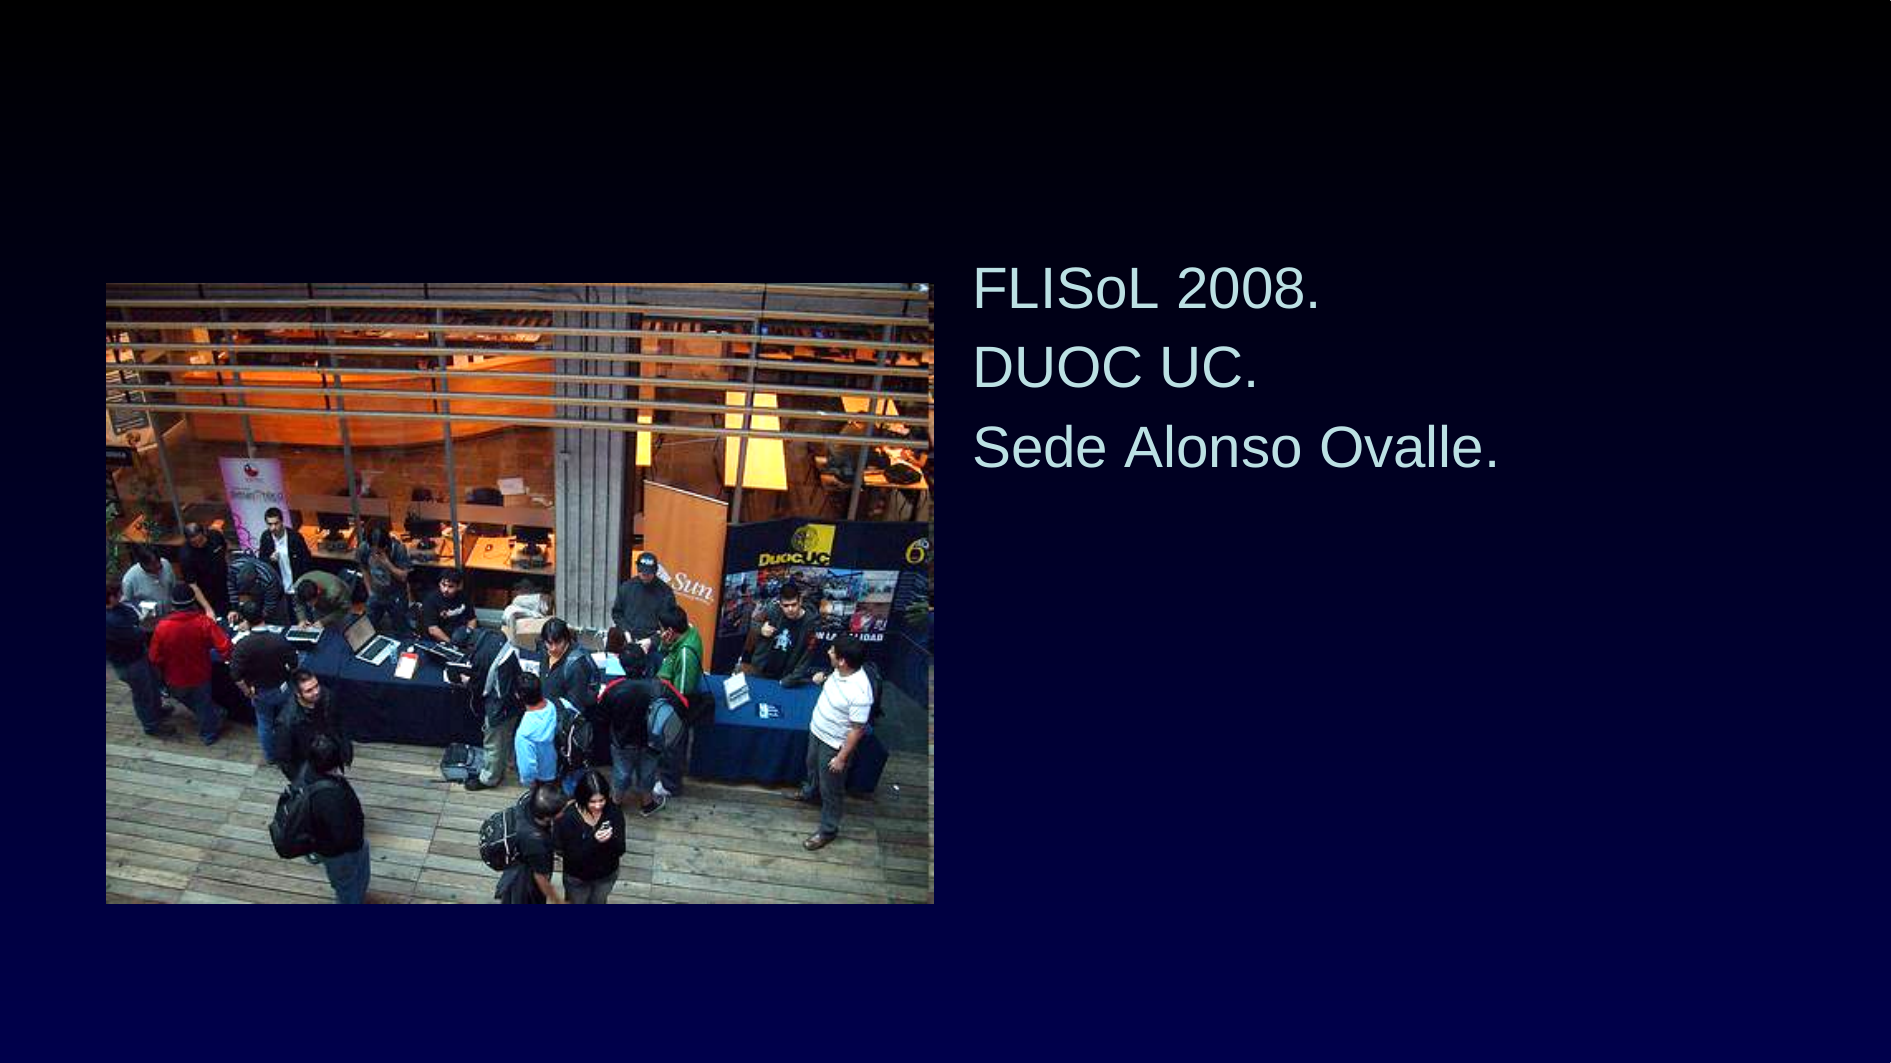

#
FLISoL 2008.
DUOC UC.
Sede Alonso Ovalle.